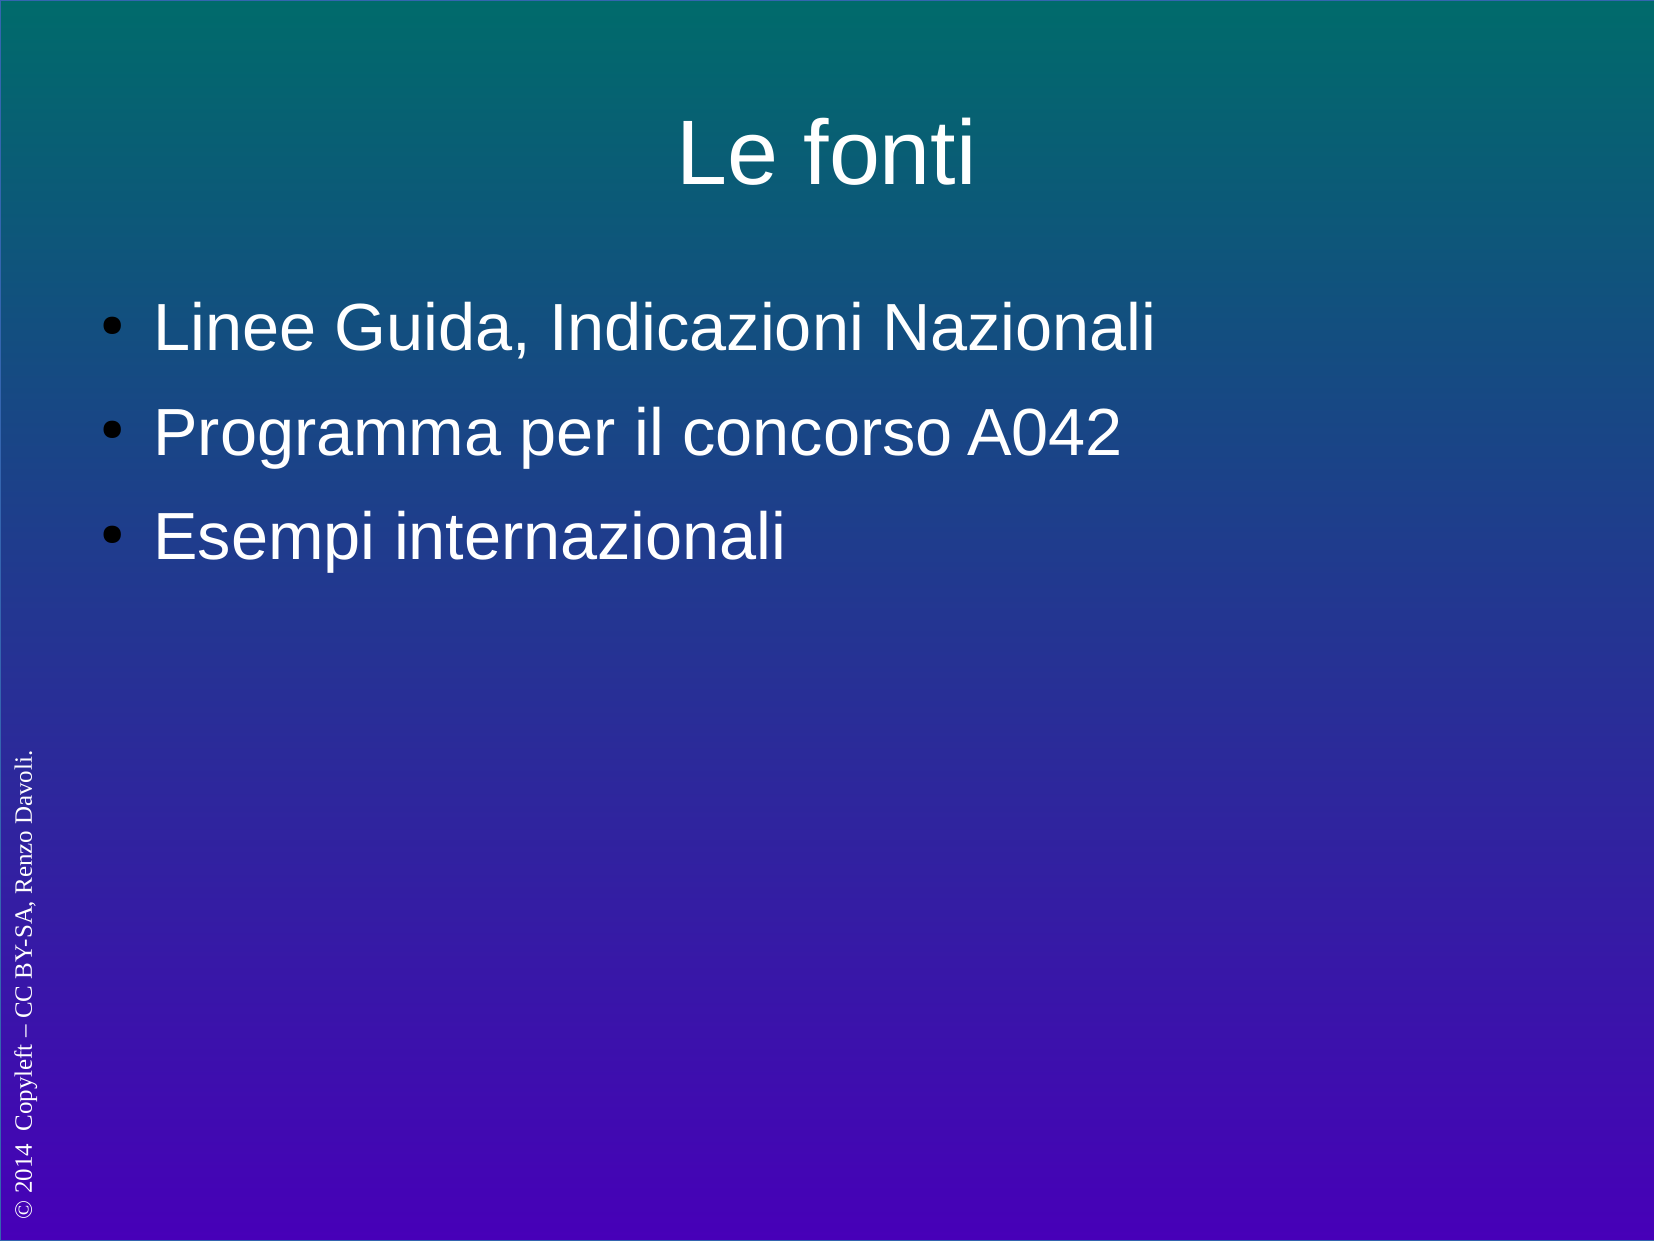

# Le fonti
Linee Guida, Indicazioni Nazionali
Programma per il concorso A042
Esempi internazionali